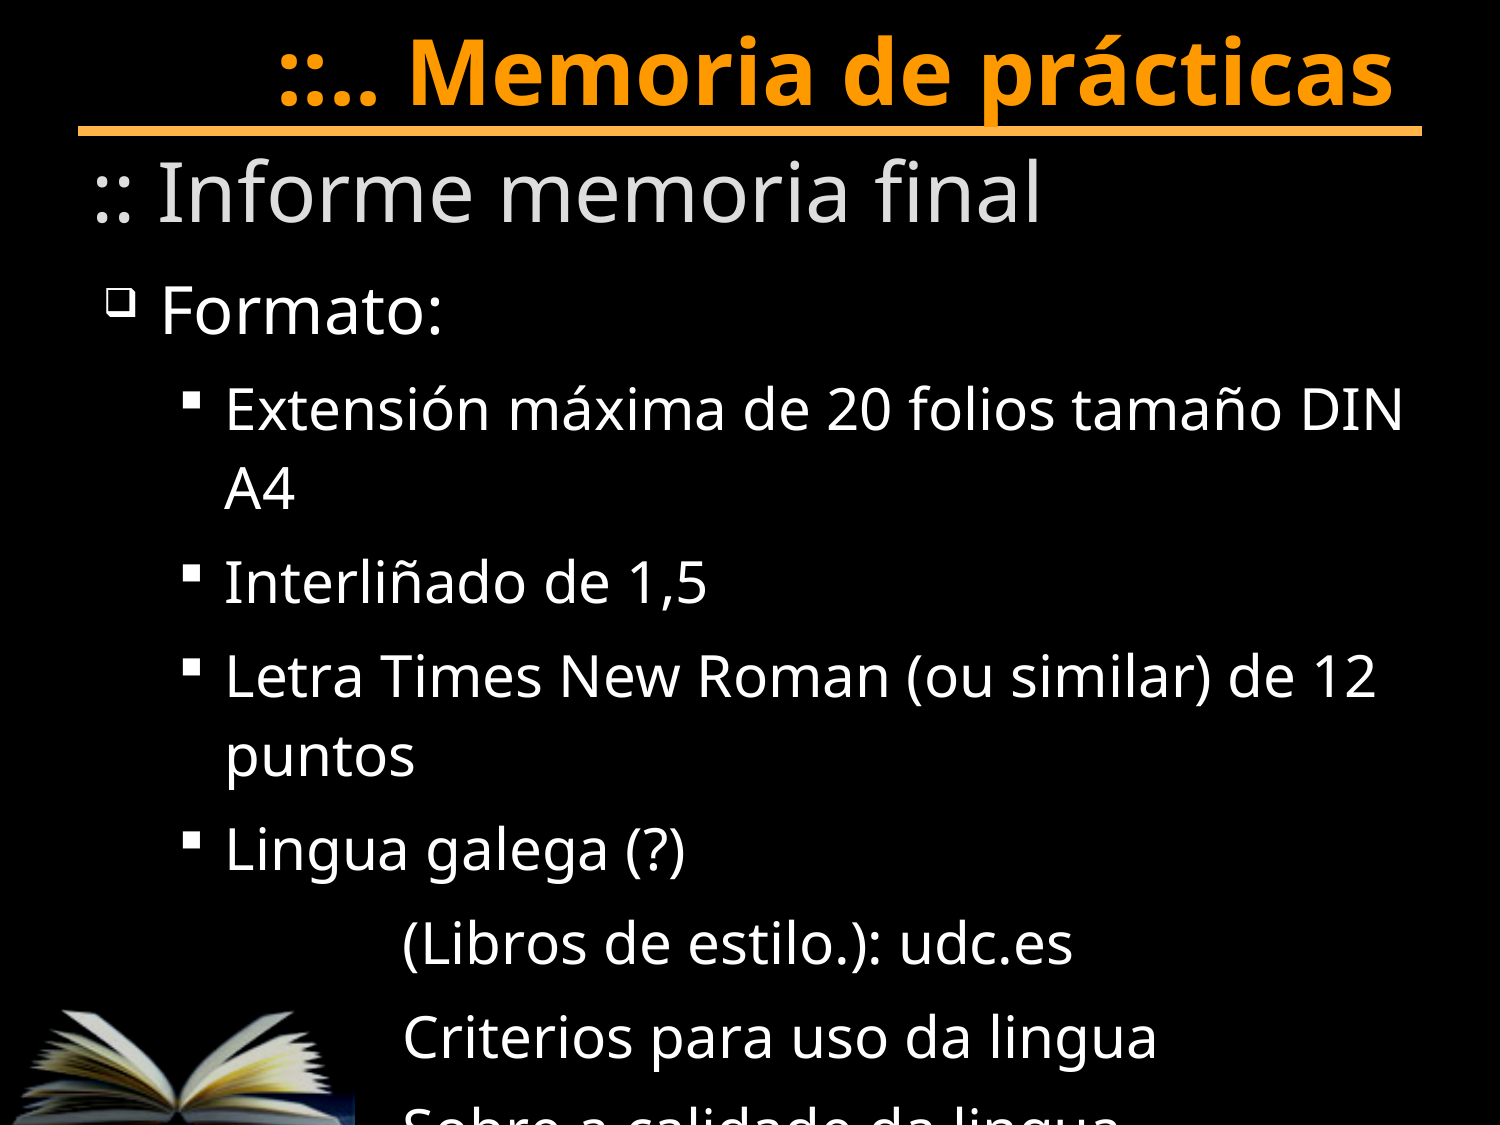

# :: Informe memoria final
Formato:
Extensión máxima de 20 folios tamaño DIN A4
Interliñado de 1,5
Letra Times New Roman (ou similar) de 12 puntos
Lingua galega (?)‏
			(Libros de estilo.): udc.es
			Criterios para uso da lingua
			Sobre a calidade da lingua.